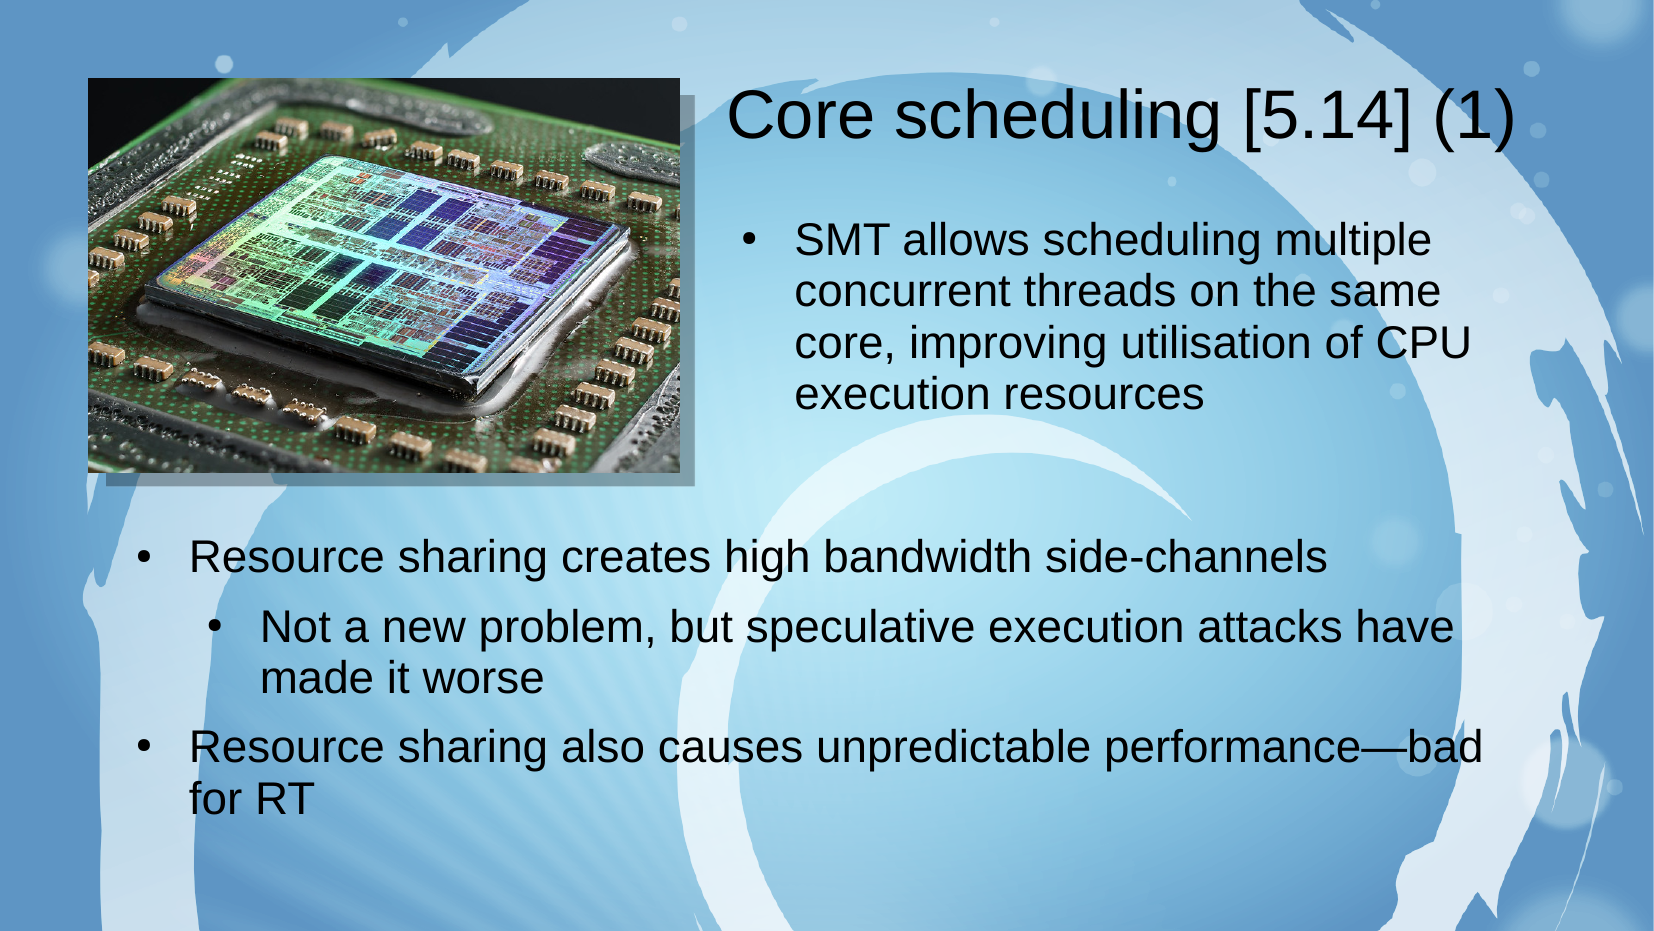

# Core scheduling [5.14] (1)
SMT allows scheduling multiple concurrent threads on the same core, improving utilisation of CPU execution resources
Resource sharing creates high bandwidth side-channels
Not a new problem, but speculative execution attacks have made it worse
Resource sharing also causes unpredictable performance—bad for RT